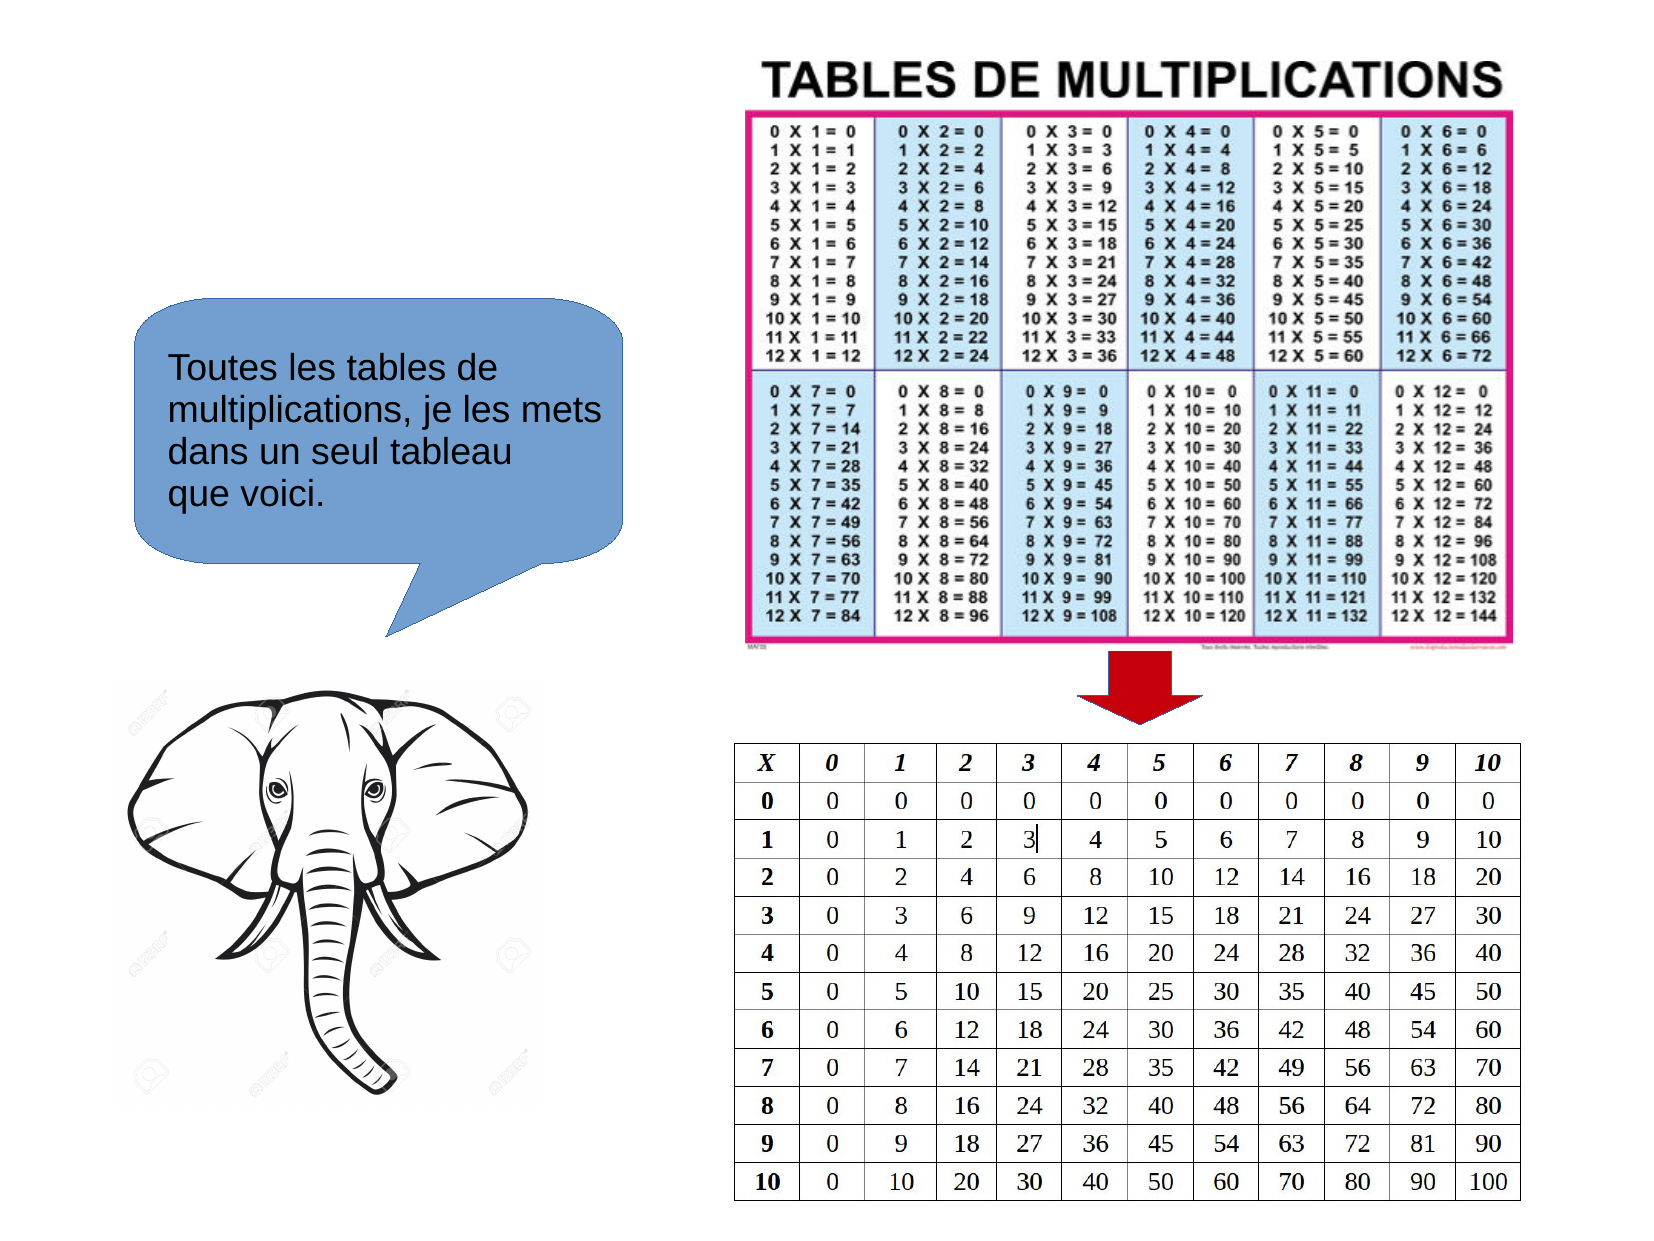

Toutes les tables de
multiplications, je les mets
dans un seul tableau
que voici.